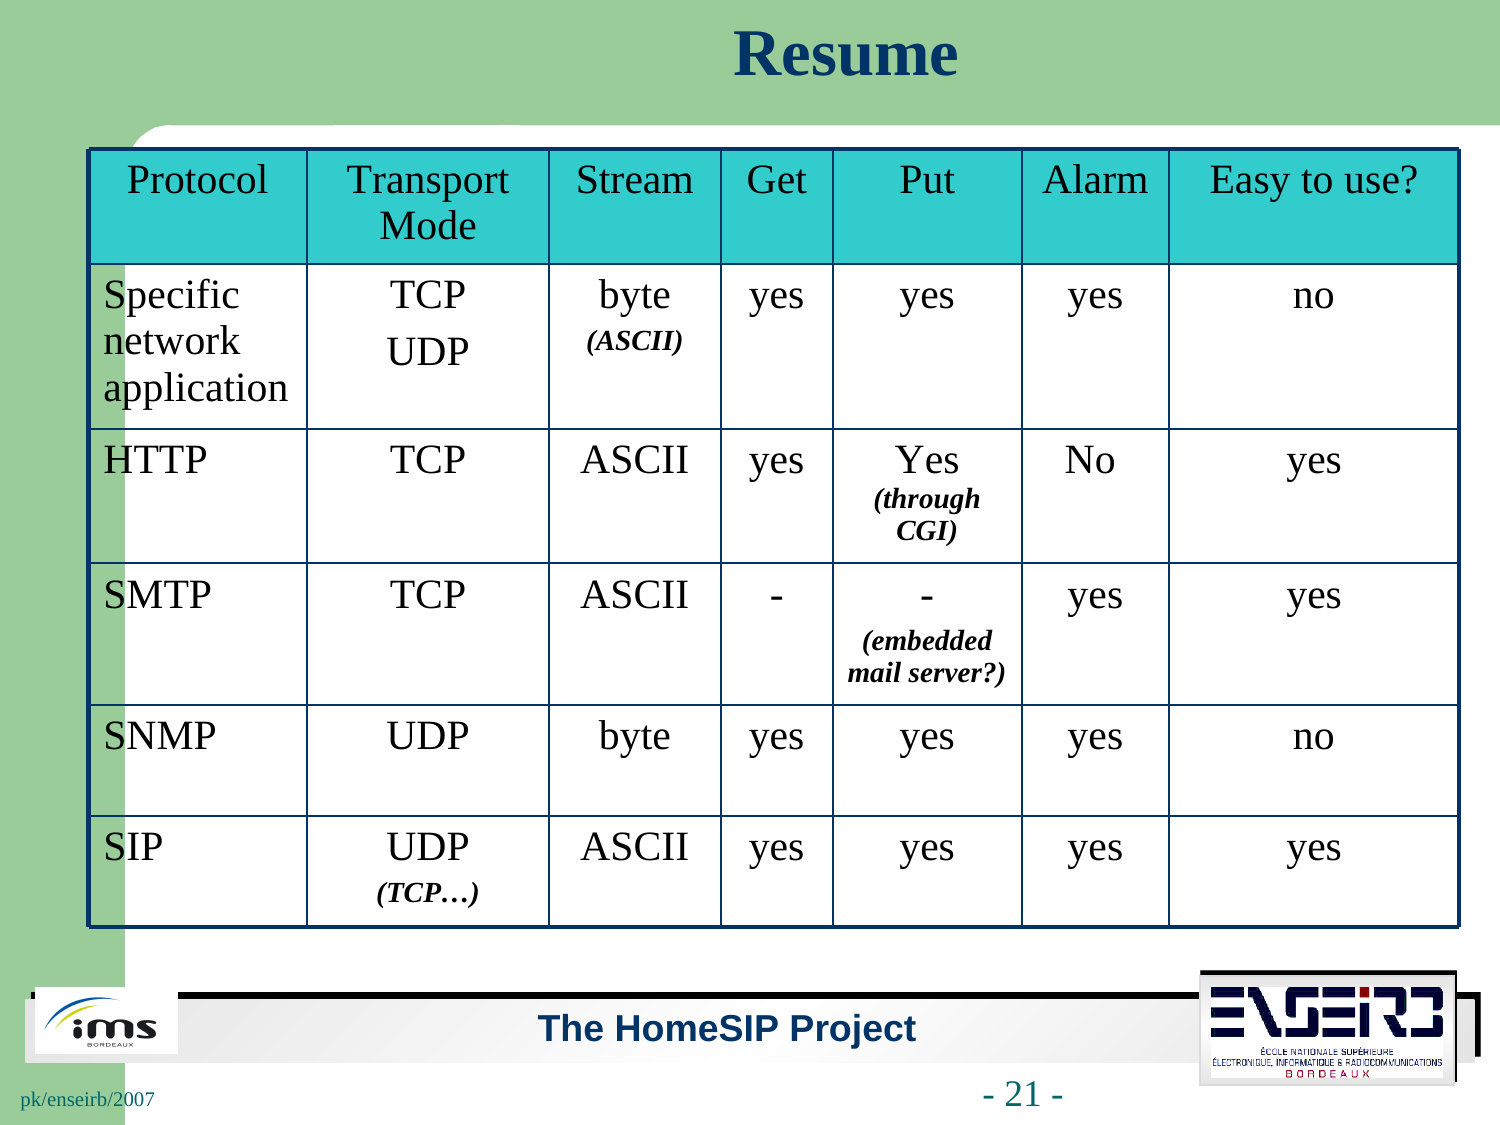

Resume
Protocol
Transport Mode
Stream
Get
Put
Alarm
Easy to use?
Specific network application
TCP
UDP
byte
(ASCII)
yes
yes
yes
no
HTTP
TCP
ASCII
yes
Yes (through CGI)
No
yes
SMTP
TCP
ASCII
-
-
(embedded mail server?)
yes
yes
SNMP
UDP
byte
yes
yes
yes
no
SIP
UDP
(TCP…)
ASCII
yes
yes
yes
yes